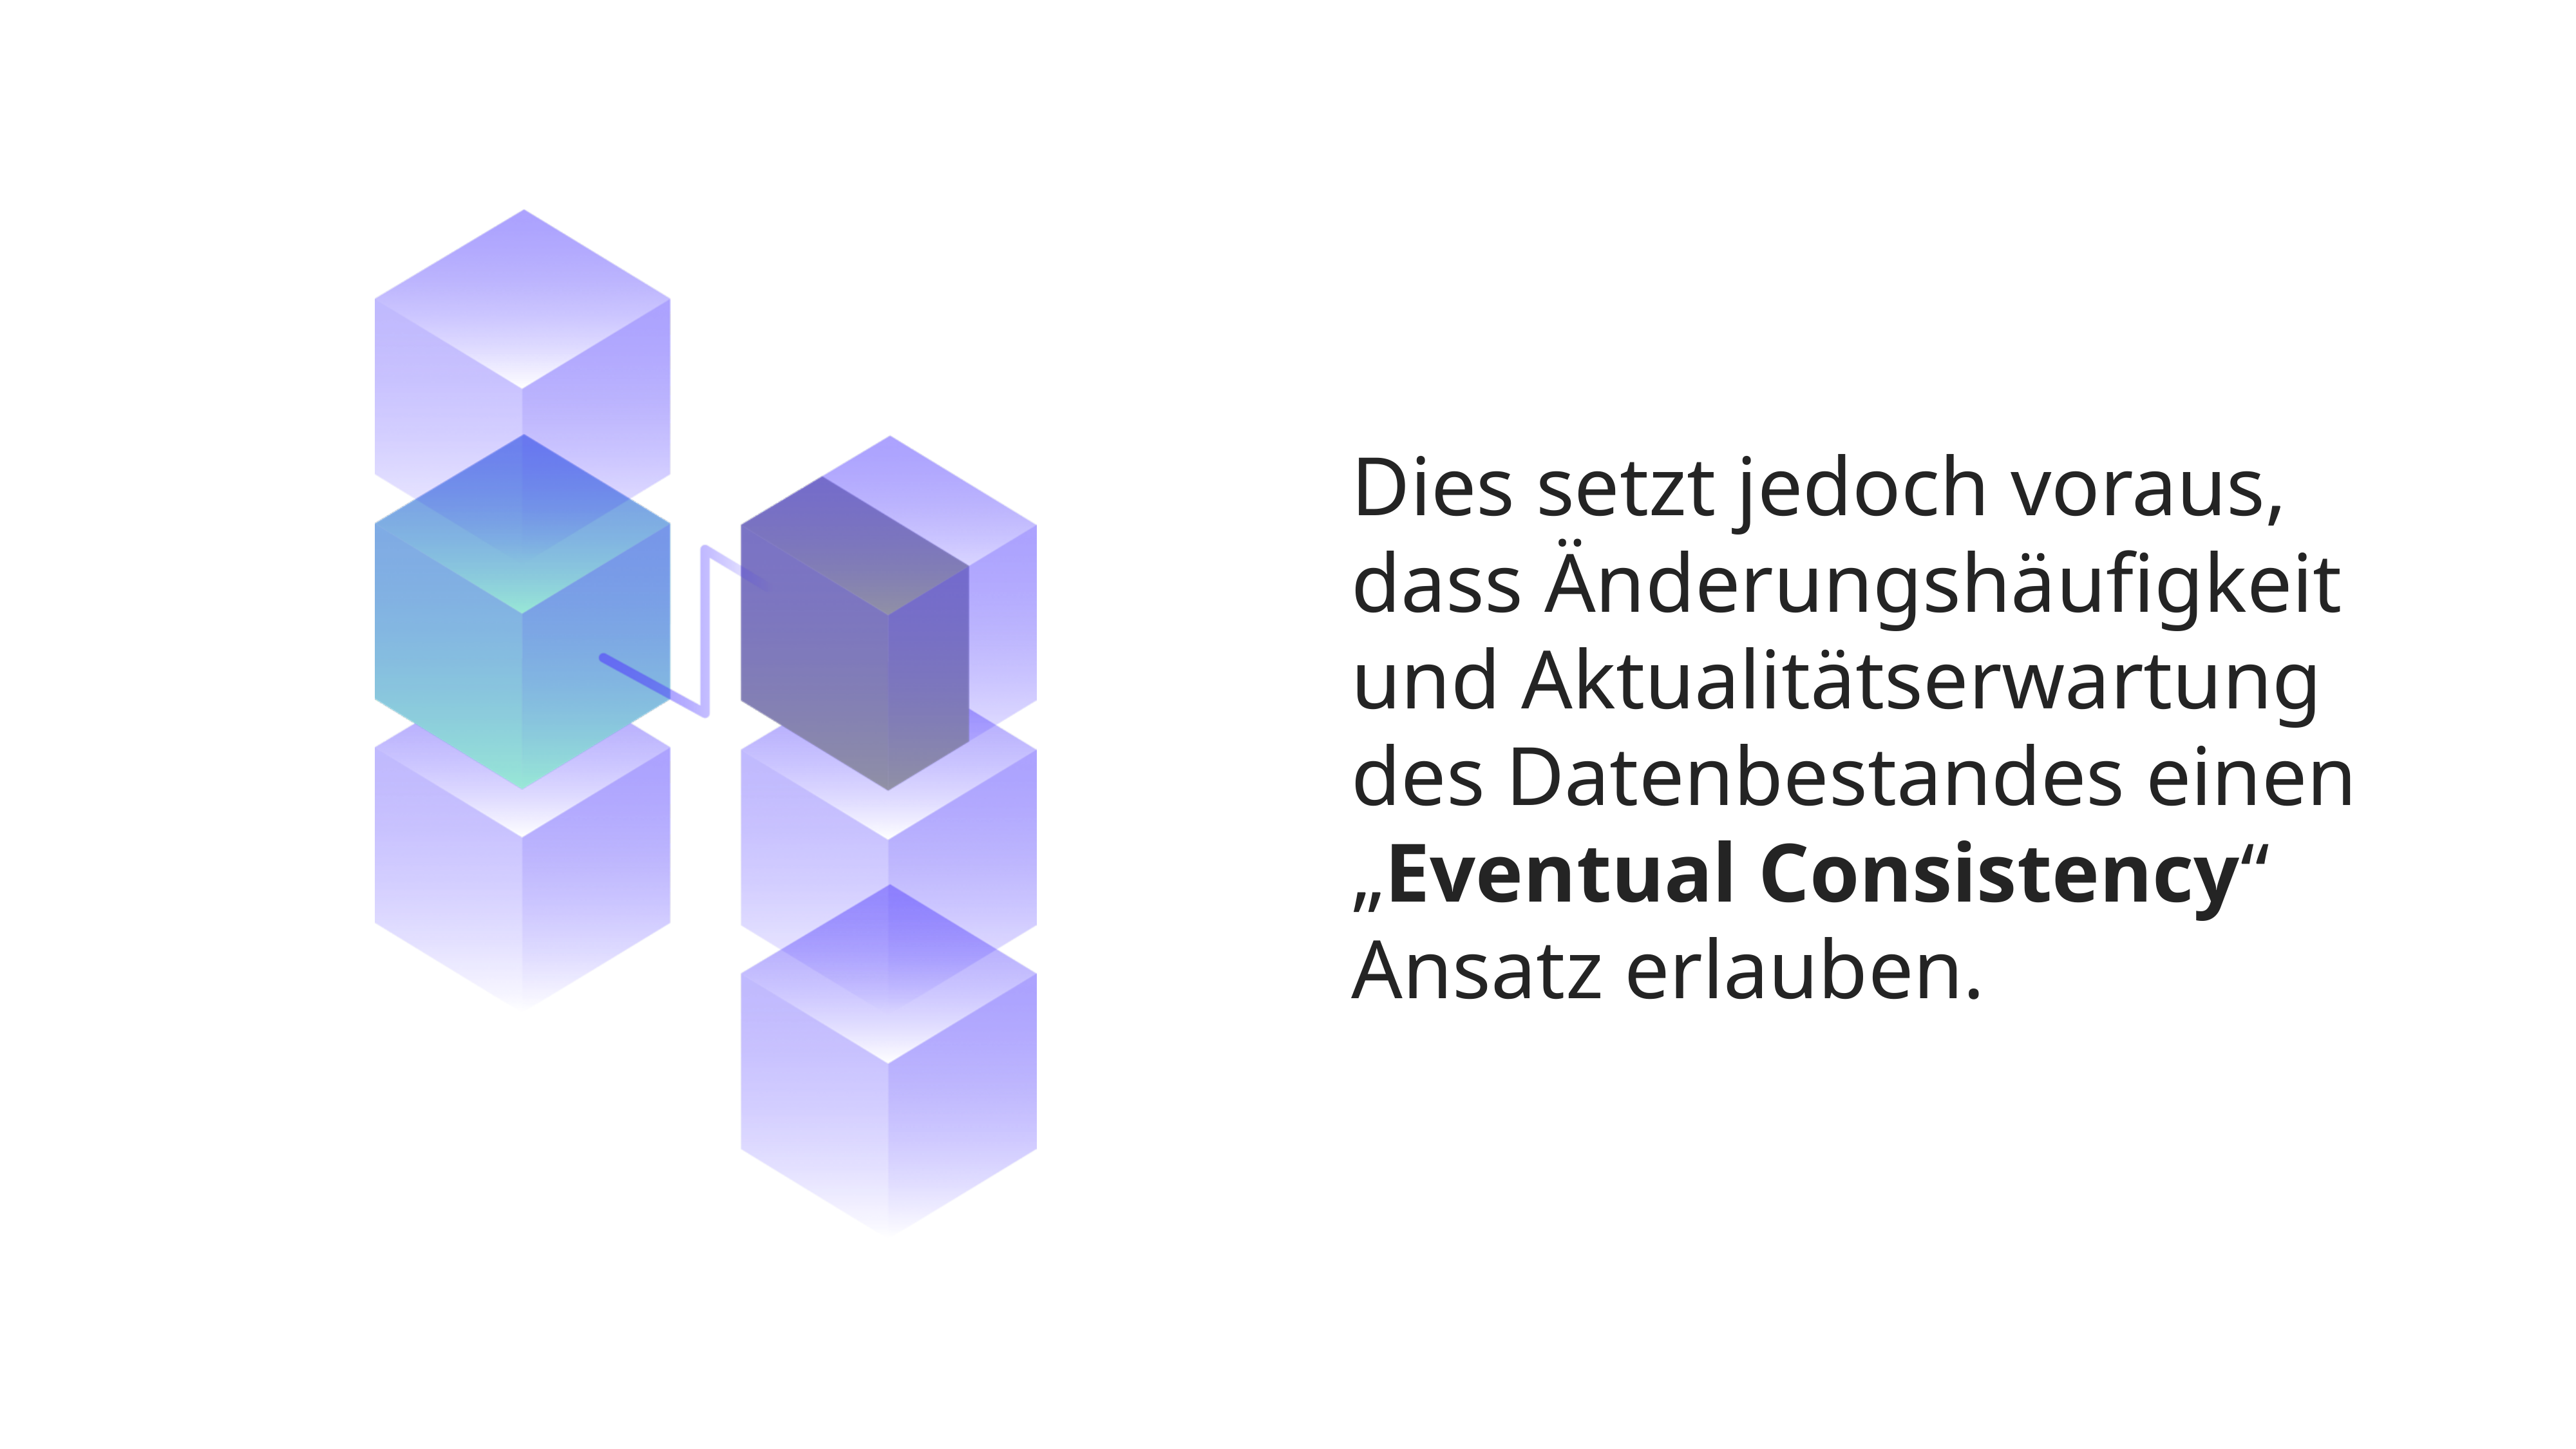

# Dies setzt jedoch voraus, dass Änderungshäufigkeit und Aktualitätserwartung des Datenbestandes einen „Eventual Consistency“ Ansatz erlauben.